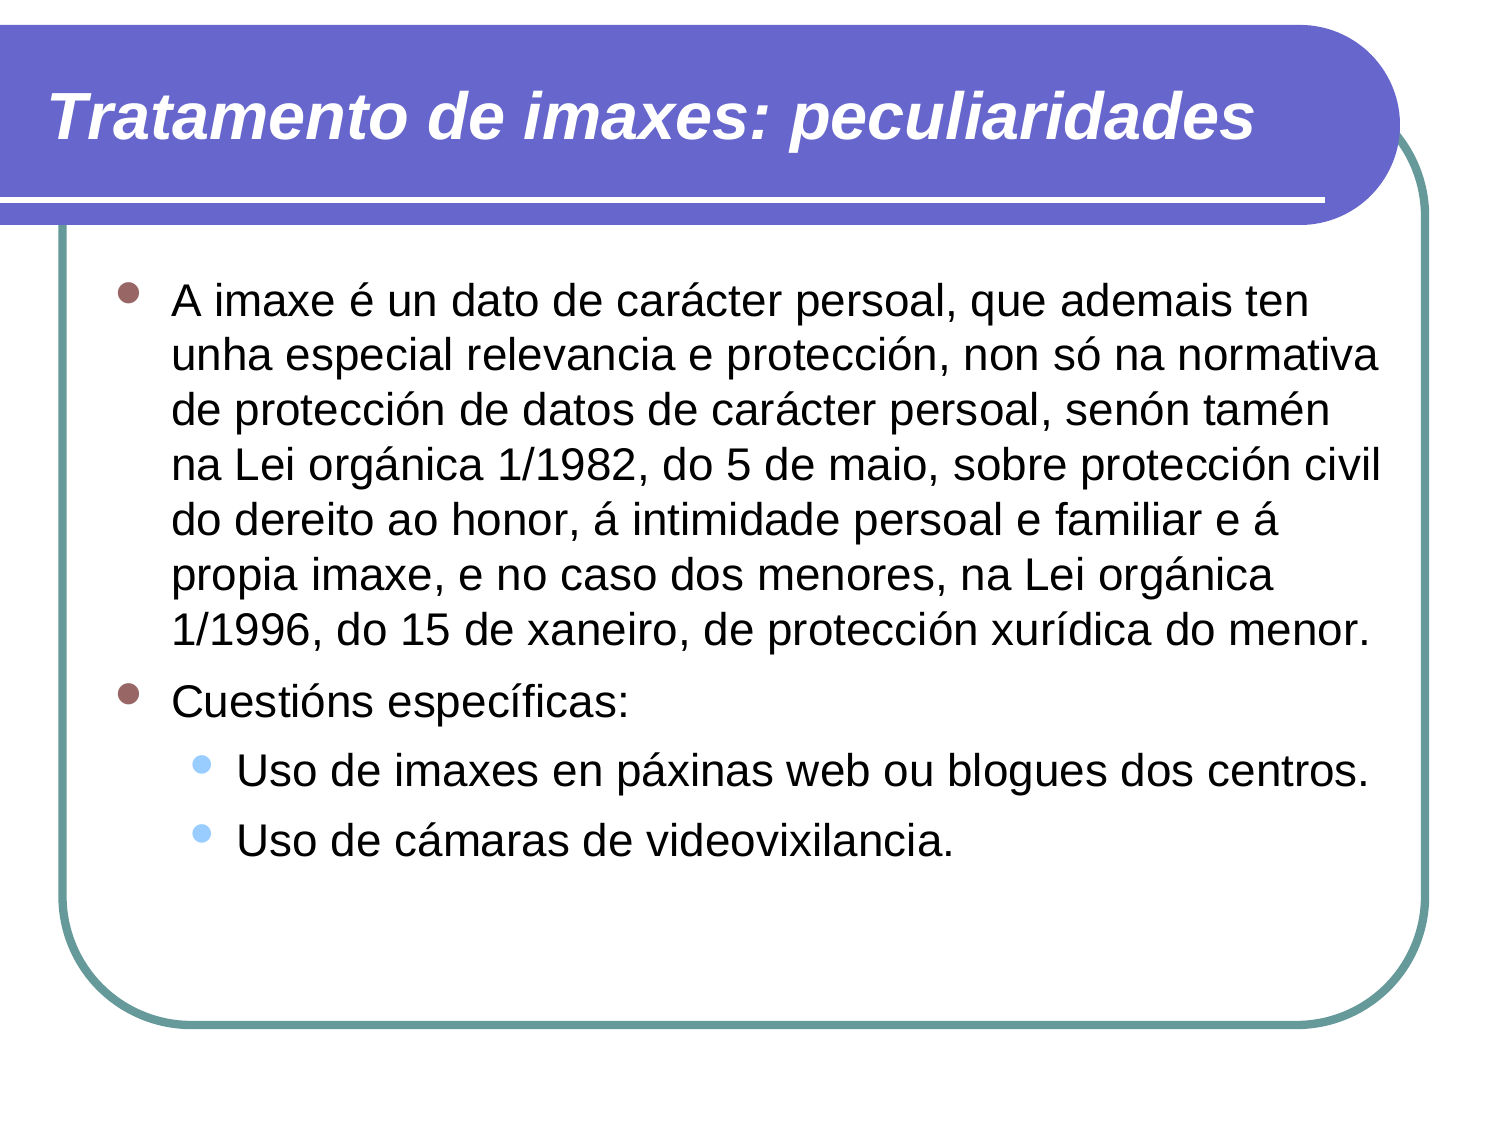

# Tratamento de imaxes: peculiaridades
A imaxe é un dato de carácter persoal, que ademais ten unha especial relevancia e protección, non só na normativa de protección de datos de carácter persoal, senón tamén na Lei orgánica 1/1982, do 5 de maio, sobre protección civil do dereito ao honor, á intimidade persoal e familiar e á propia imaxe, e no caso dos menores, na Lei orgánica 1/1996, do 15 de xaneiro, de protección xurídica do menor.
Cuestións específicas:
Uso de imaxes en páxinas web ou blogues dos centros.
Uso de cámaras de videovixilancia.